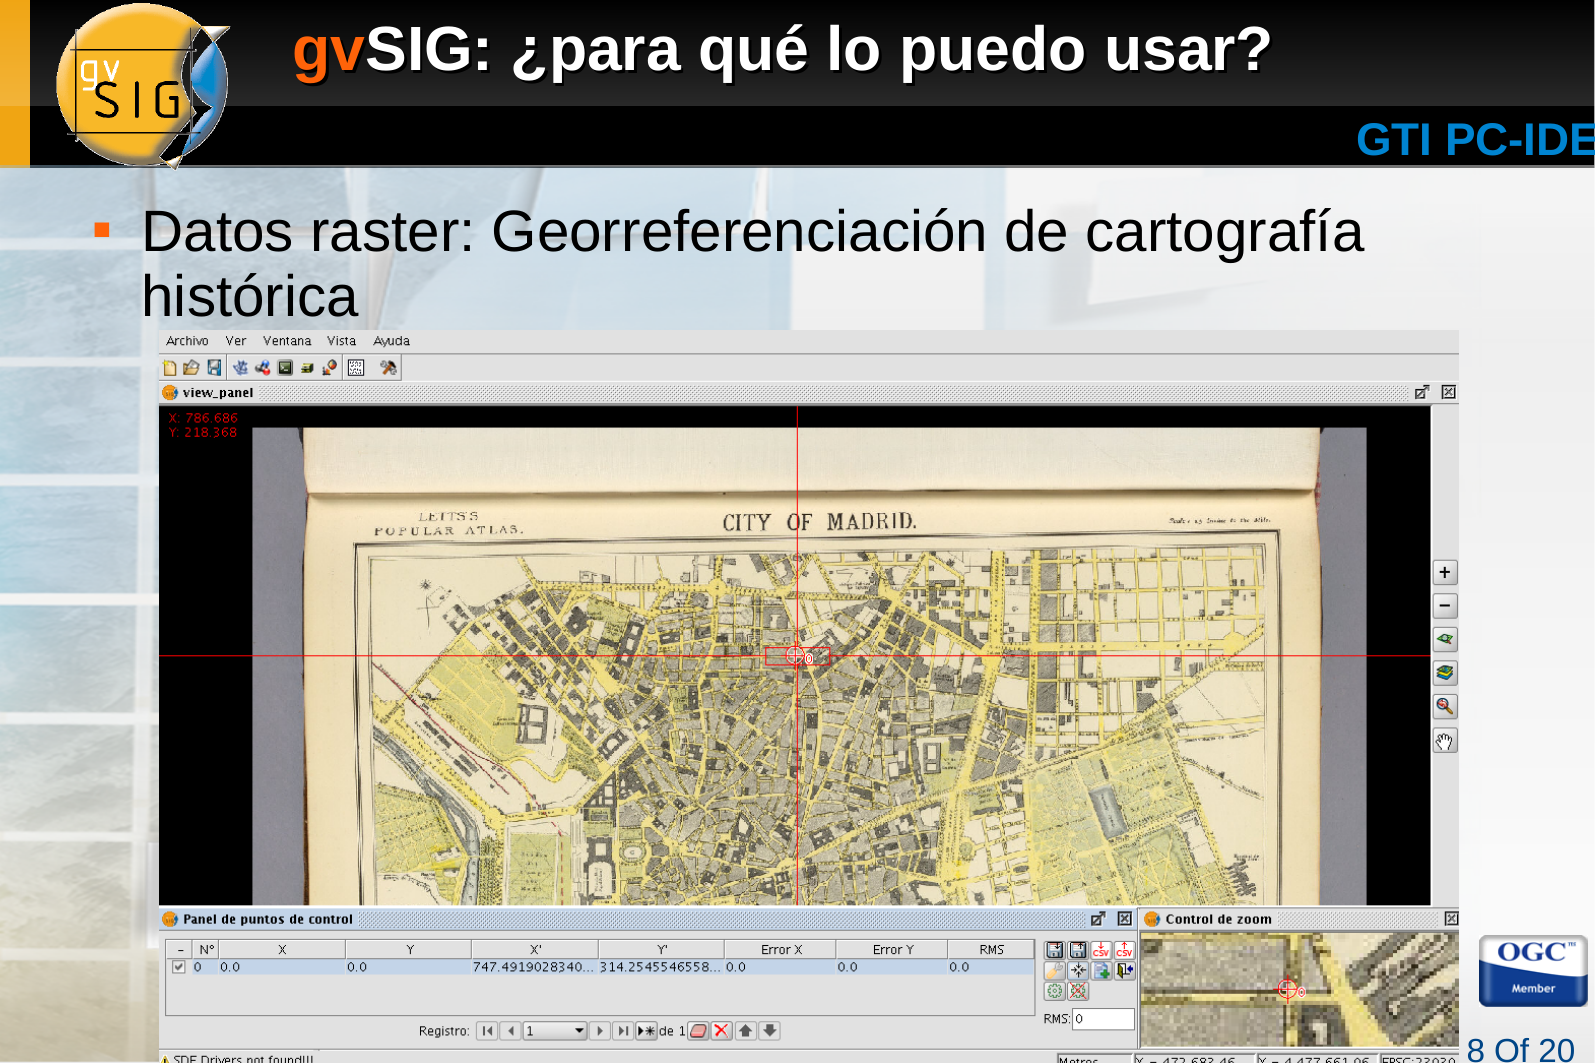

gvSIG: ¿para qué lo puedo usar?
# Datos raster: Georreferenciación de cartografía histórica